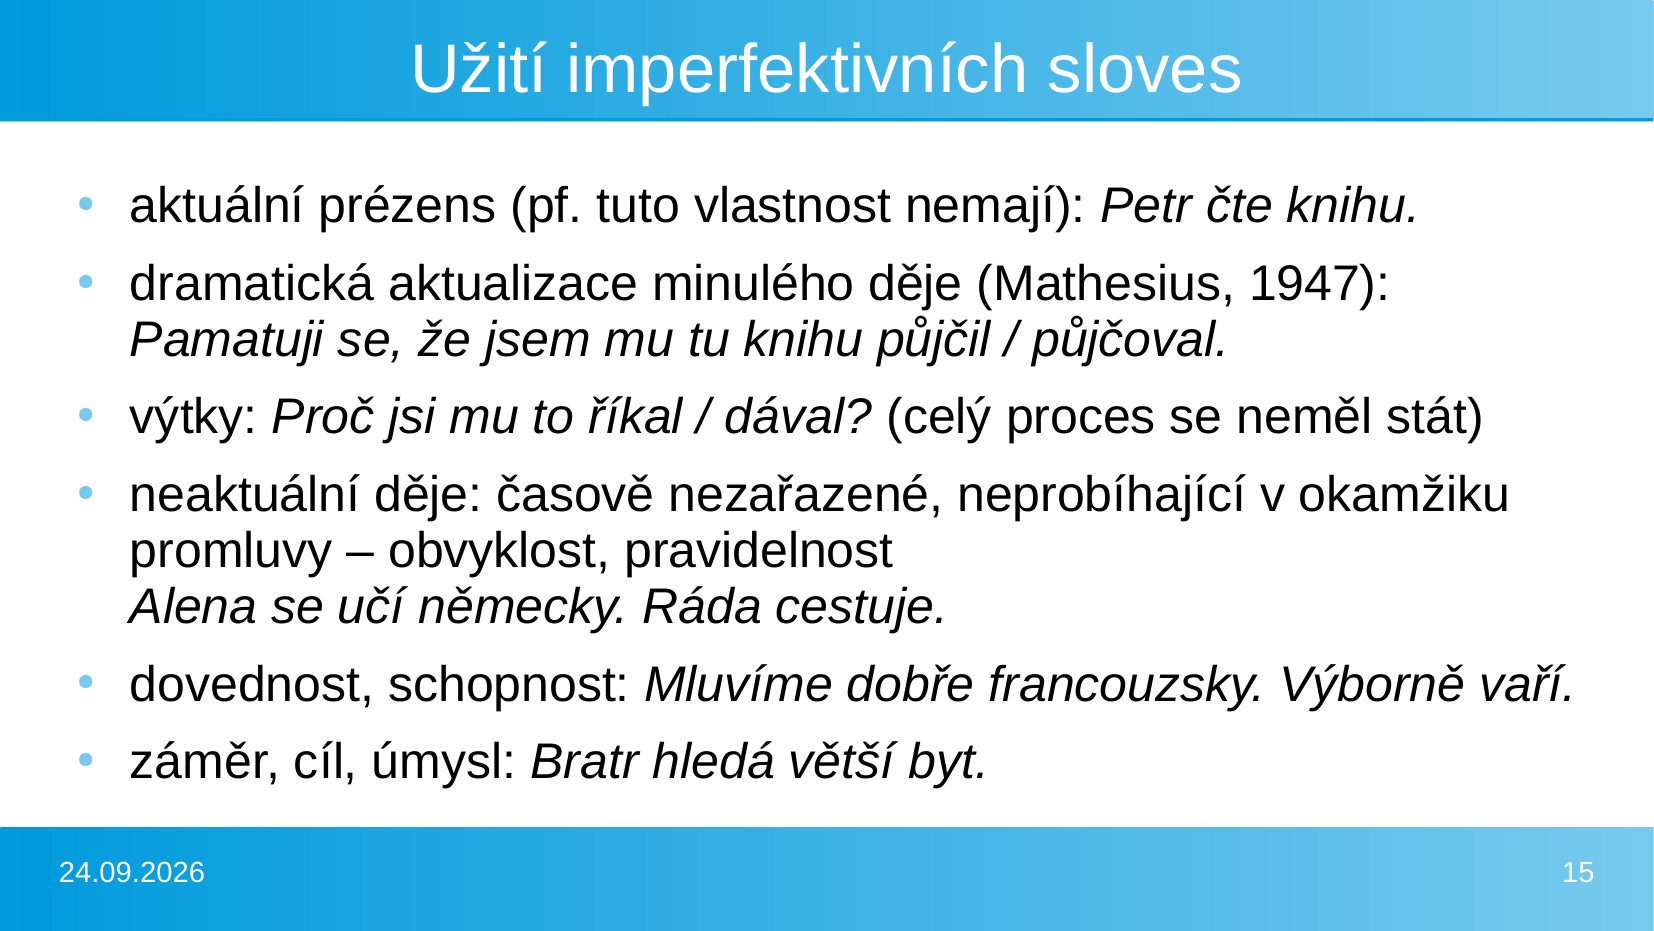

# Užití imperfektivních sloves
aktuální prézens (pf. tuto vlastnost nemají): Petr čte knihu.
dramatická aktualizace minulého děje (Mathesius, 1947): Pamatuji se, že jsem mu tu knihu půjčil / půjčoval.
výtky: Proč jsi mu to říkal / dával? (celý proces se neměl stát)
neaktuální děje: časově nezařazené, neprobíhající v okamžiku promluvy – obvyklost, pravidelnost Alena se učí německy. Ráda cestuje.
dovednost, schopnost: Mluvíme dobře francouzsky. Výborně vaří.
záměr, cíl, úmysl: Bratr hledá větší byt.
15